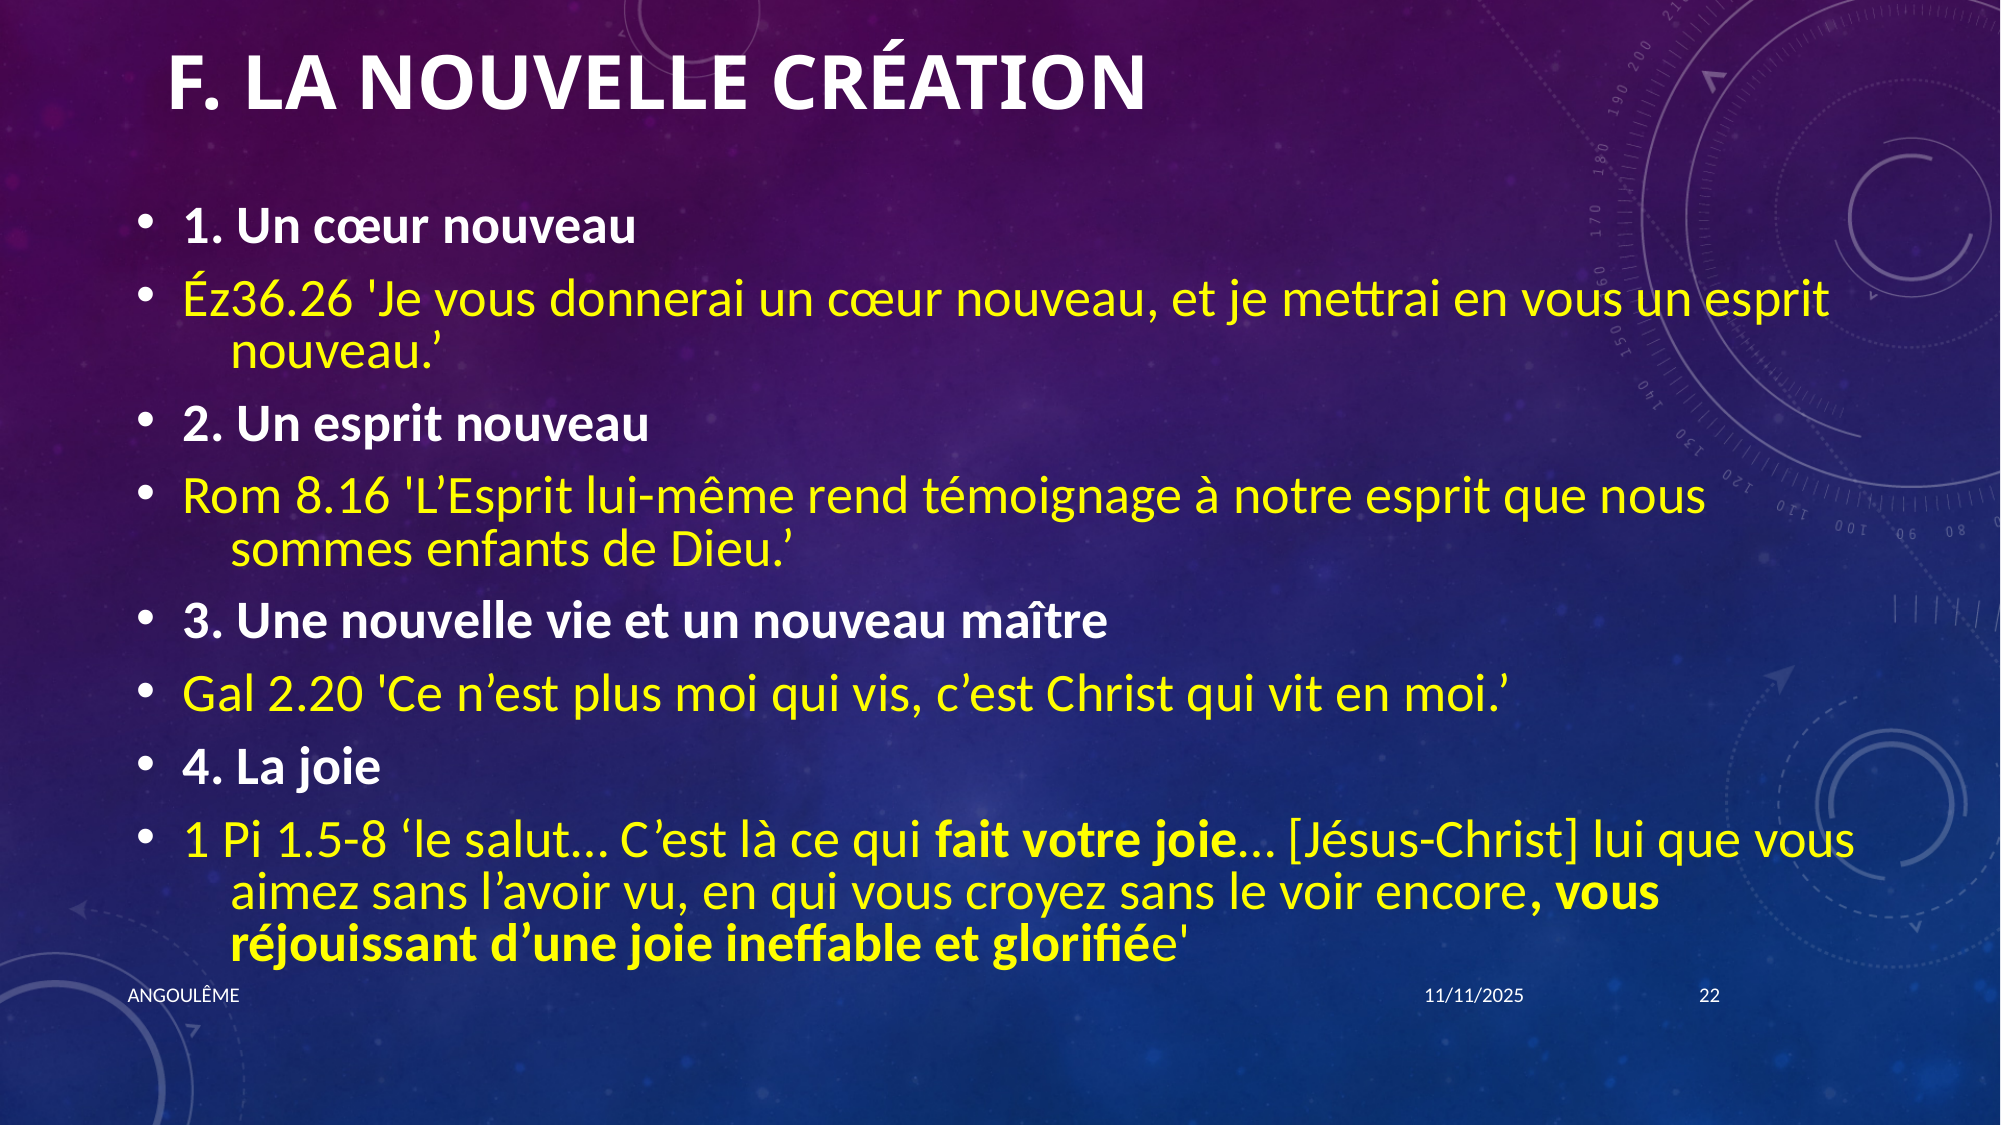

# F. La nouvelle création
1. Un cœur nouveau
Éz36.26 'Je vous donnerai un cœur nouveau, et je mettrai en vous un esprit nouveau.’
2. Un esprit nouveau
Rom 8.16 'L’Esprit lui-même rend témoignage à notre esprit que nous sommes enfants de Dieu.’
3. Une nouvelle vie et un nouveau maître
Gal 2.20 'Ce n’est plus moi qui vis, c’est Christ qui vit en moi.’
4. La joie
1 Pi 1.5-8 ‘le salut… C’est là ce qui fait votre joie… [Jésus-Christ] lui que vous aimez sans l’avoir vu, en qui vous croyez sans le voir encore, vous réjouissant d’une joie ineffable et glorifiée'
ANGOULÊME
11/11/2025